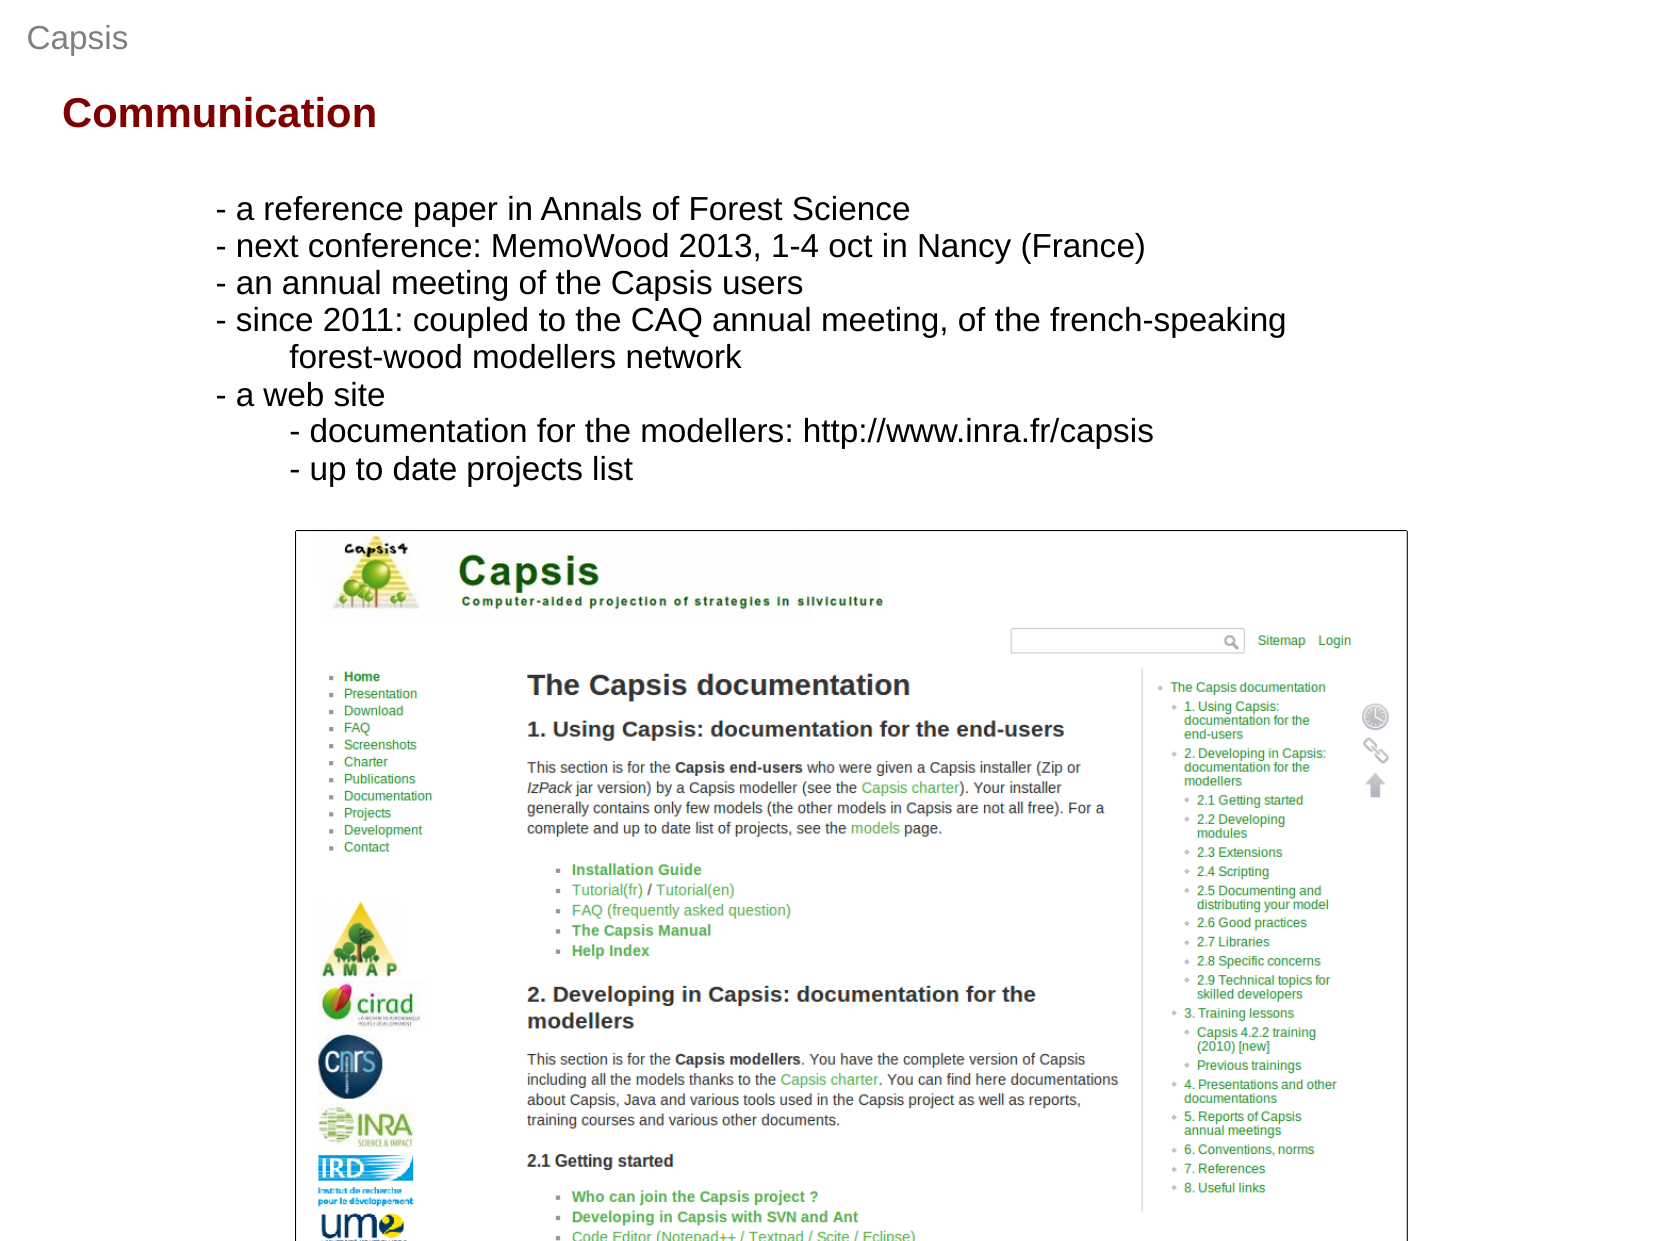

Capsis
Communication
- a reference paper in Annals of Forest Science
- next conference: MemoWood 2013, 1-4 oct in Nancy (France)
- an annual meeting of the Capsis users
- since 2011: coupled to the CAQ annual meeting, of the french-speaking
	forest-wood modellers network
- a web site
	- documentation for the modellers: http://www.inra.fr/capsis
	- up to date projects list